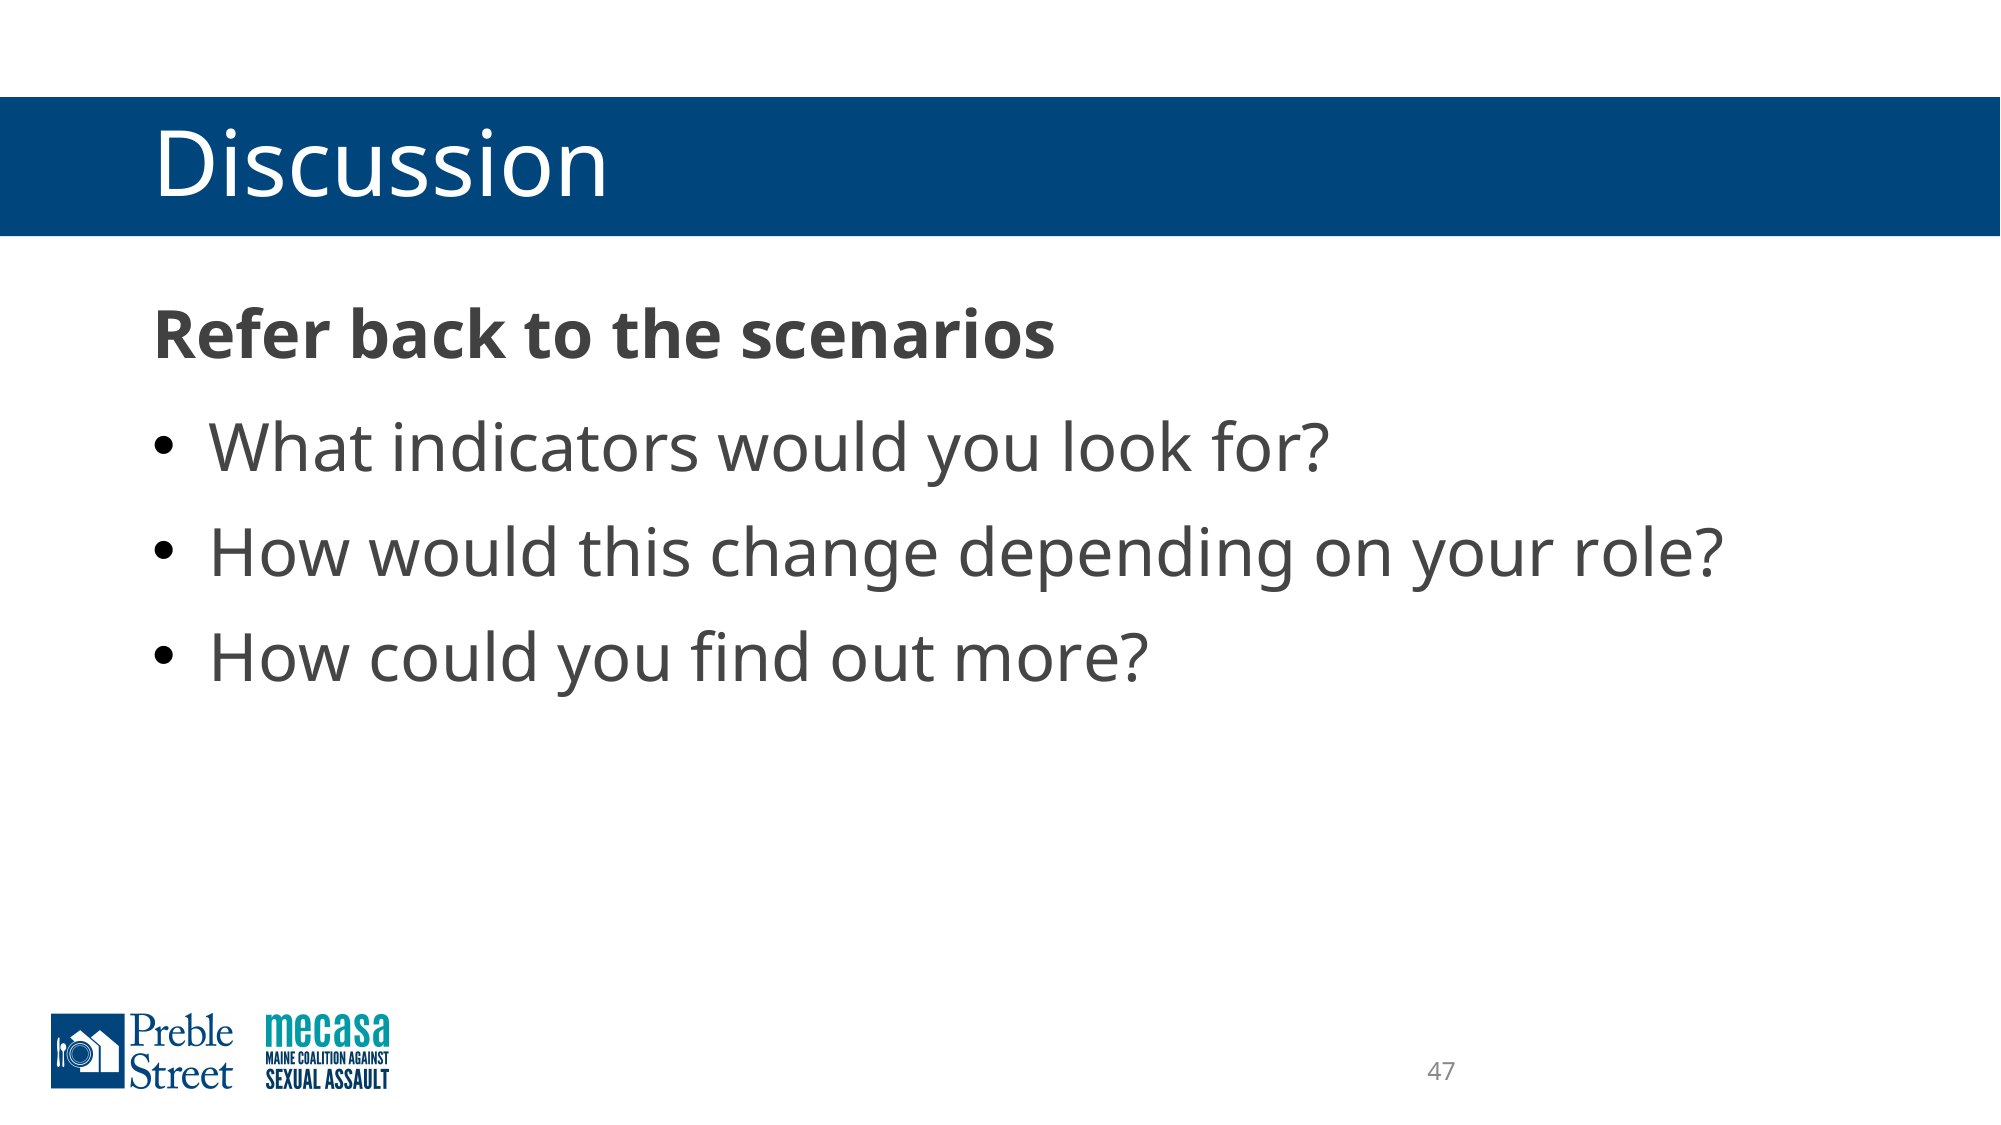

Discussion
# Refer back to the scenarios
What indicators would you look for?
How would this change depending on your role?
How could you find out more?
47